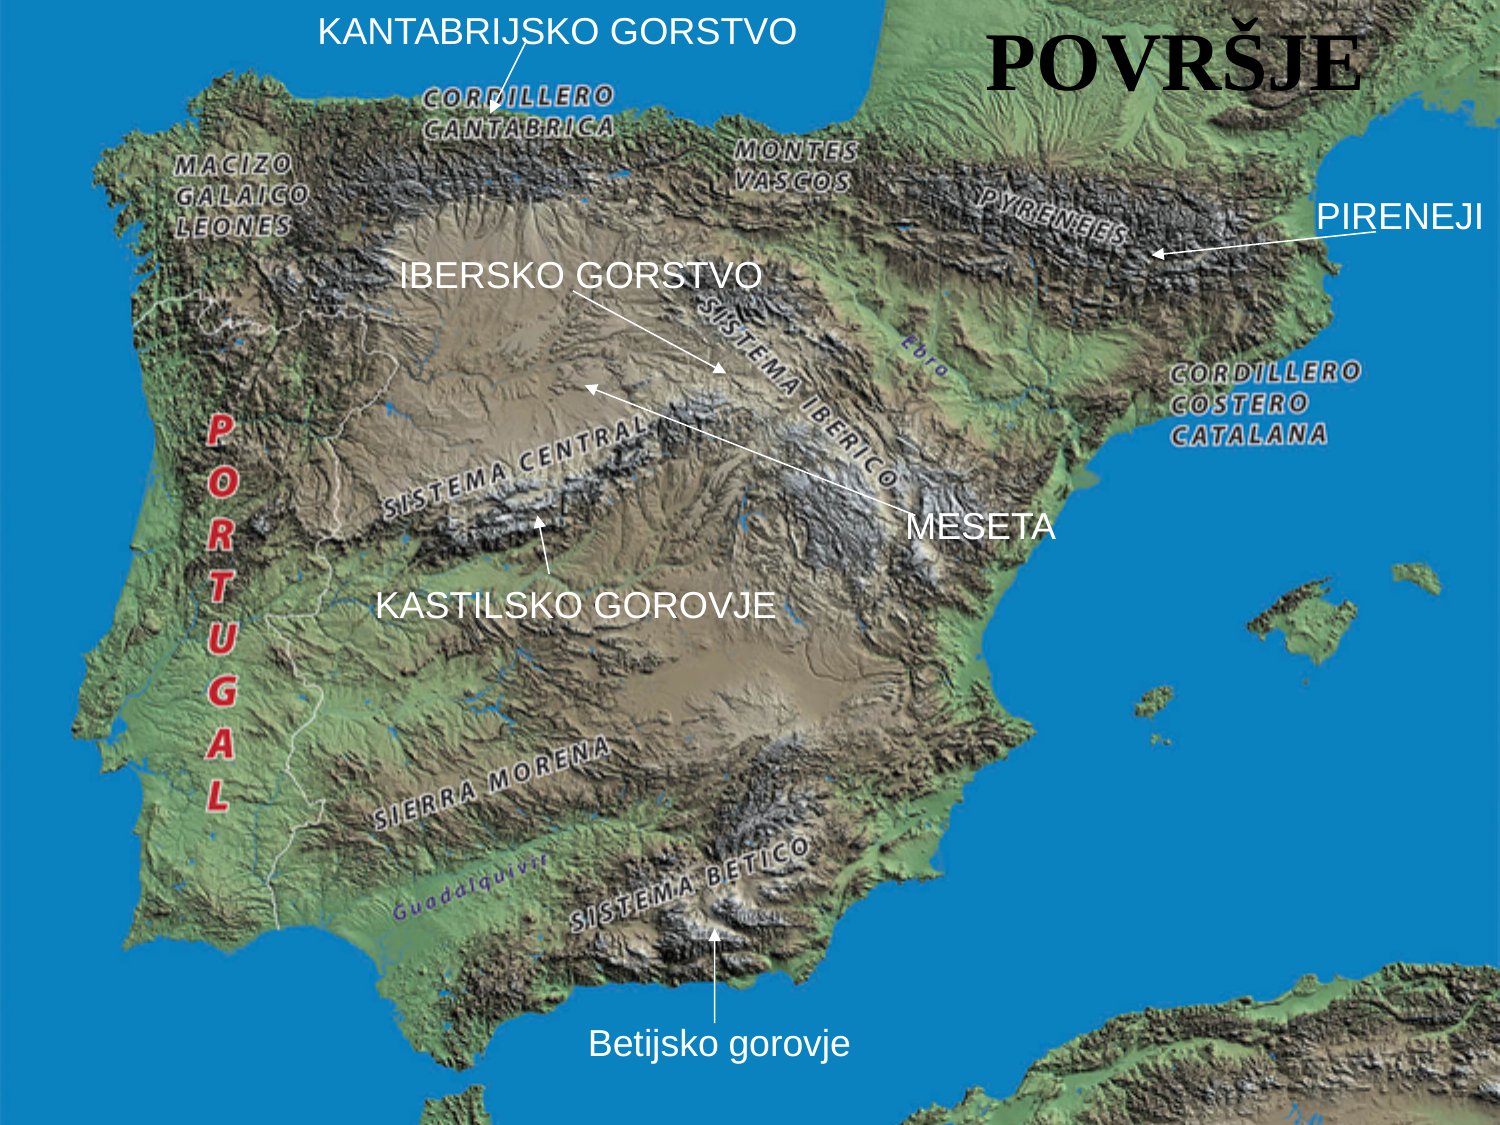

KANTABRIJSKO GORSTVO
POVRŠJE
PIRENEJI
IBERSKO GORSTVO
MESETA
KASTILSKO GOROVJE
Betijsko gorovje